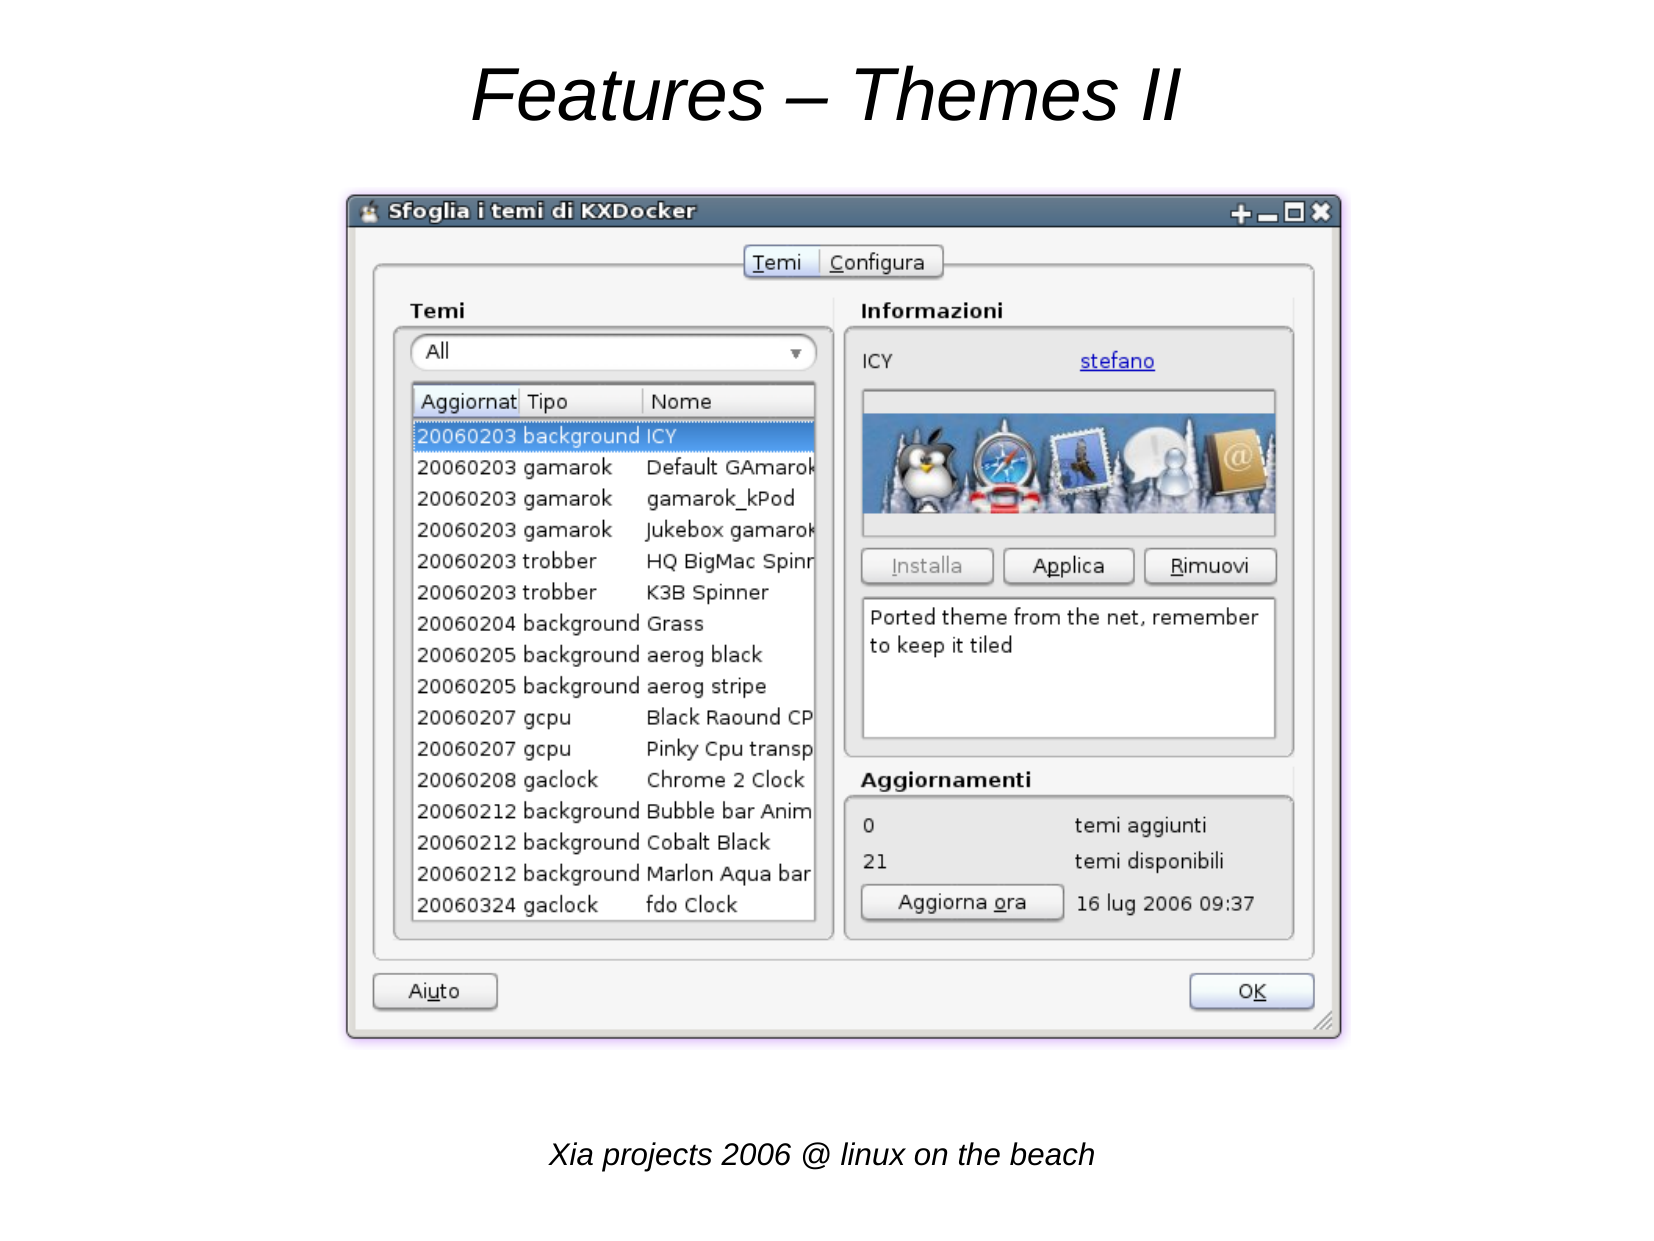

# Features – Themes II
Xia projects 2006 @ linux on the beach